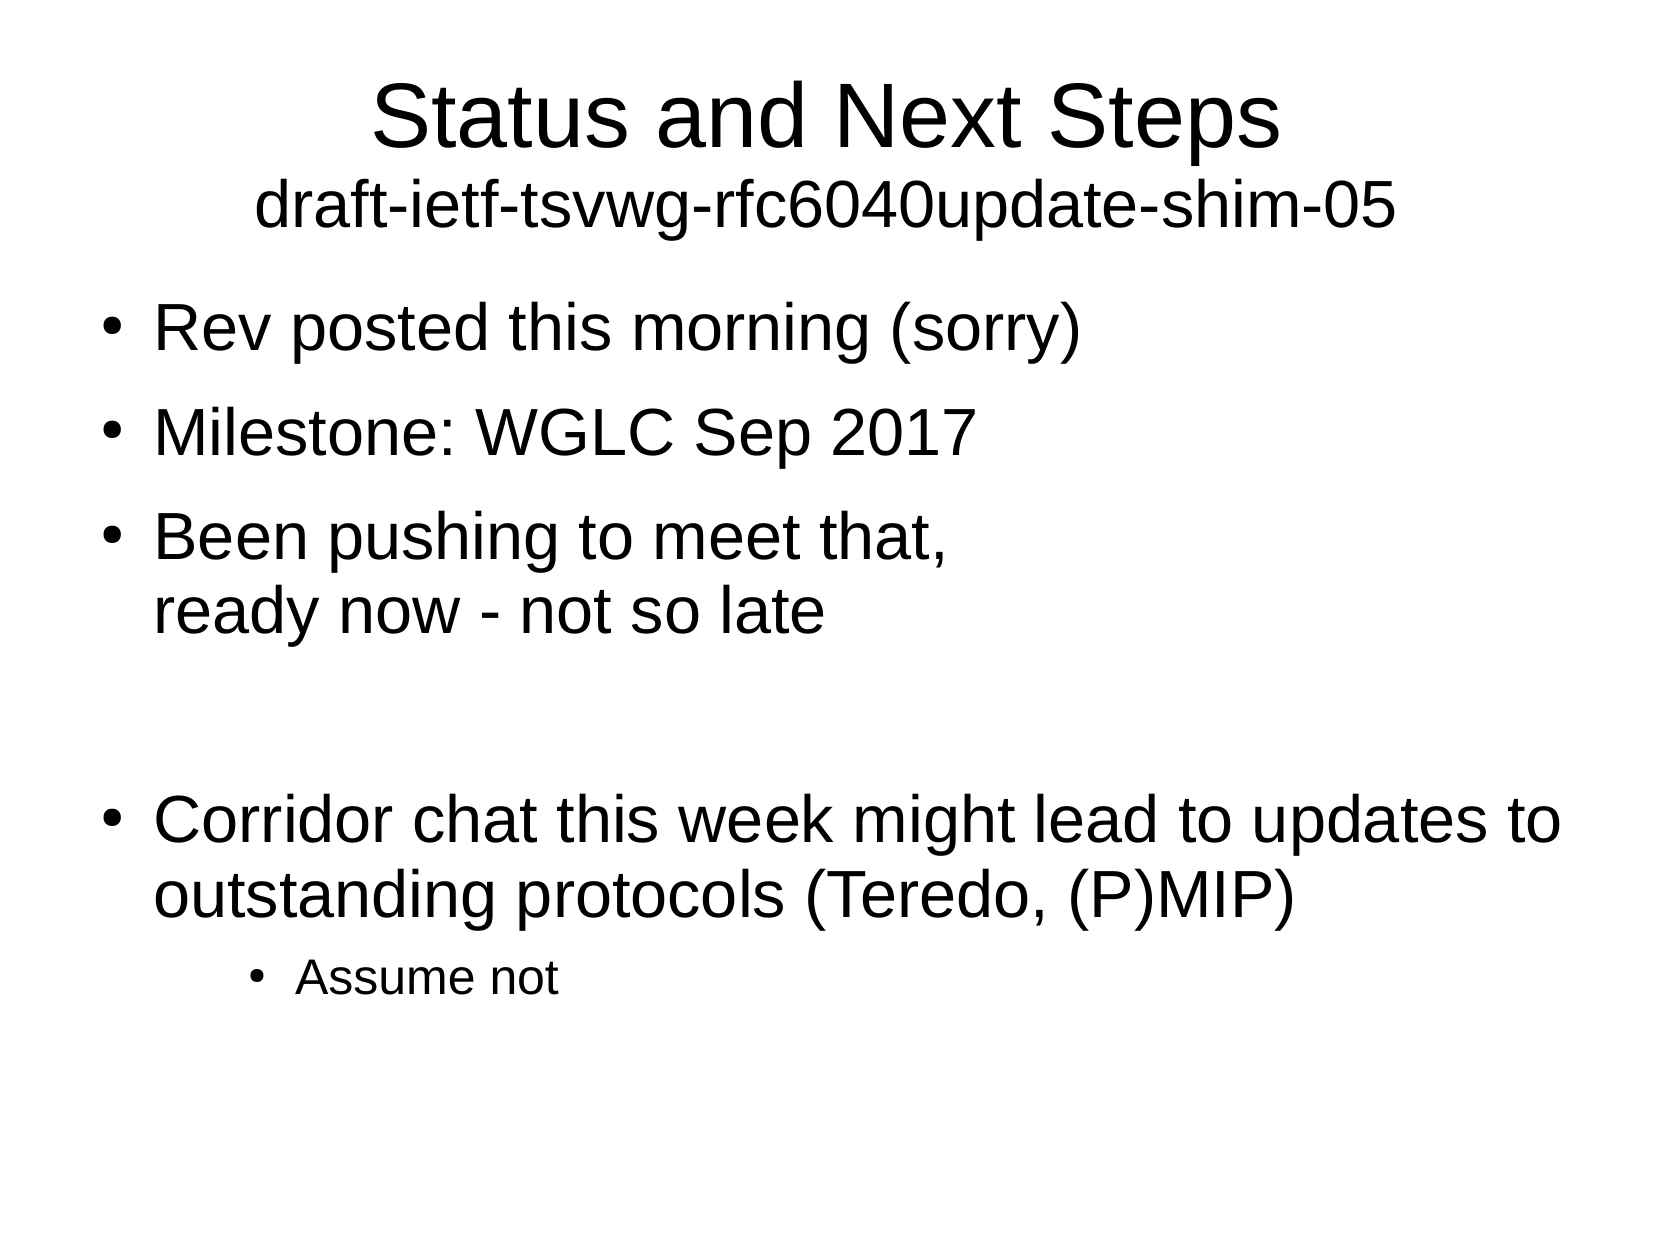

# Status and Next Steps draft-ietf-tsvwg-rfc6040update-shim-05
Rev posted this morning (sorry)
Milestone: WGLC Sep 2017
Been pushing to meet that,
ready now - not so late
Corridor chat this week might lead to updates to outstanding protocols (Teredo, (P)MIP)
Assume not